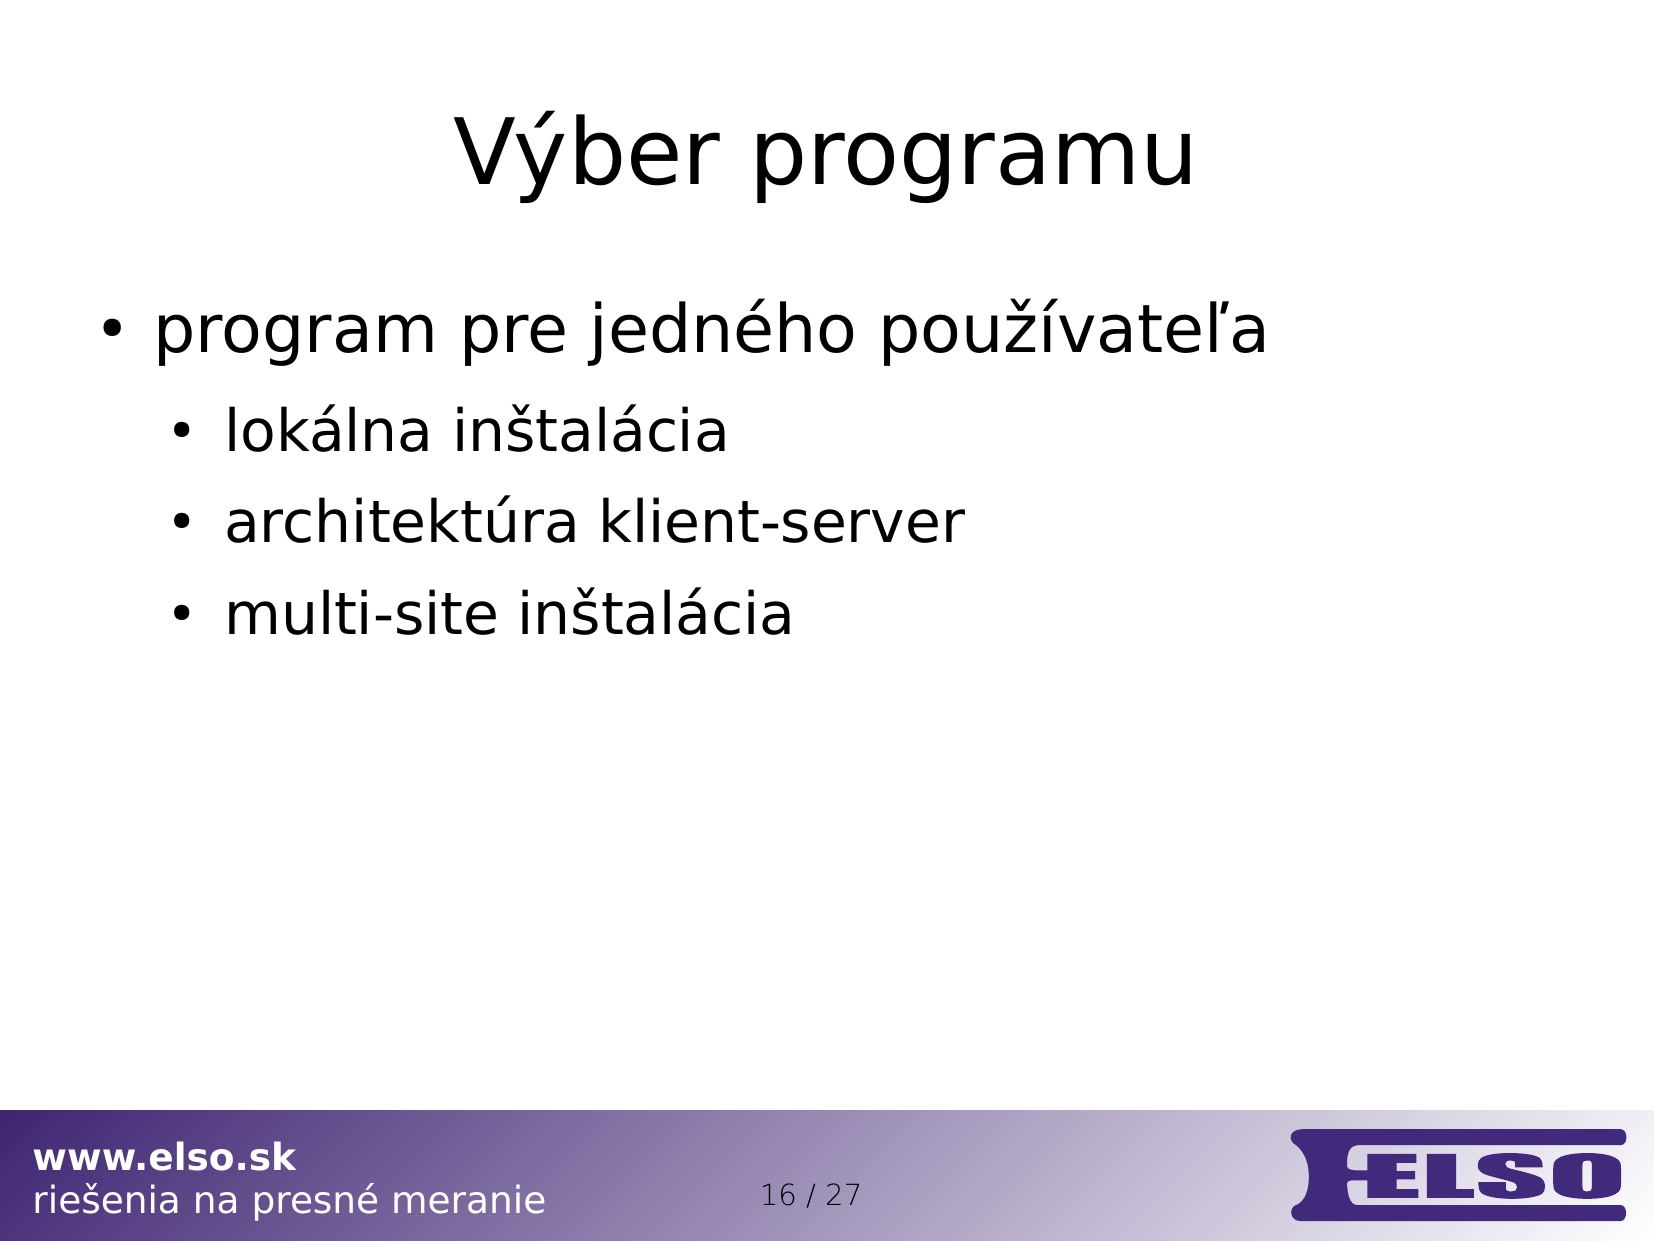

# Výber programu
program pre jedného používateľa
lokálna inštalácia
architektúra klient-server
multi-site inštalácia
16